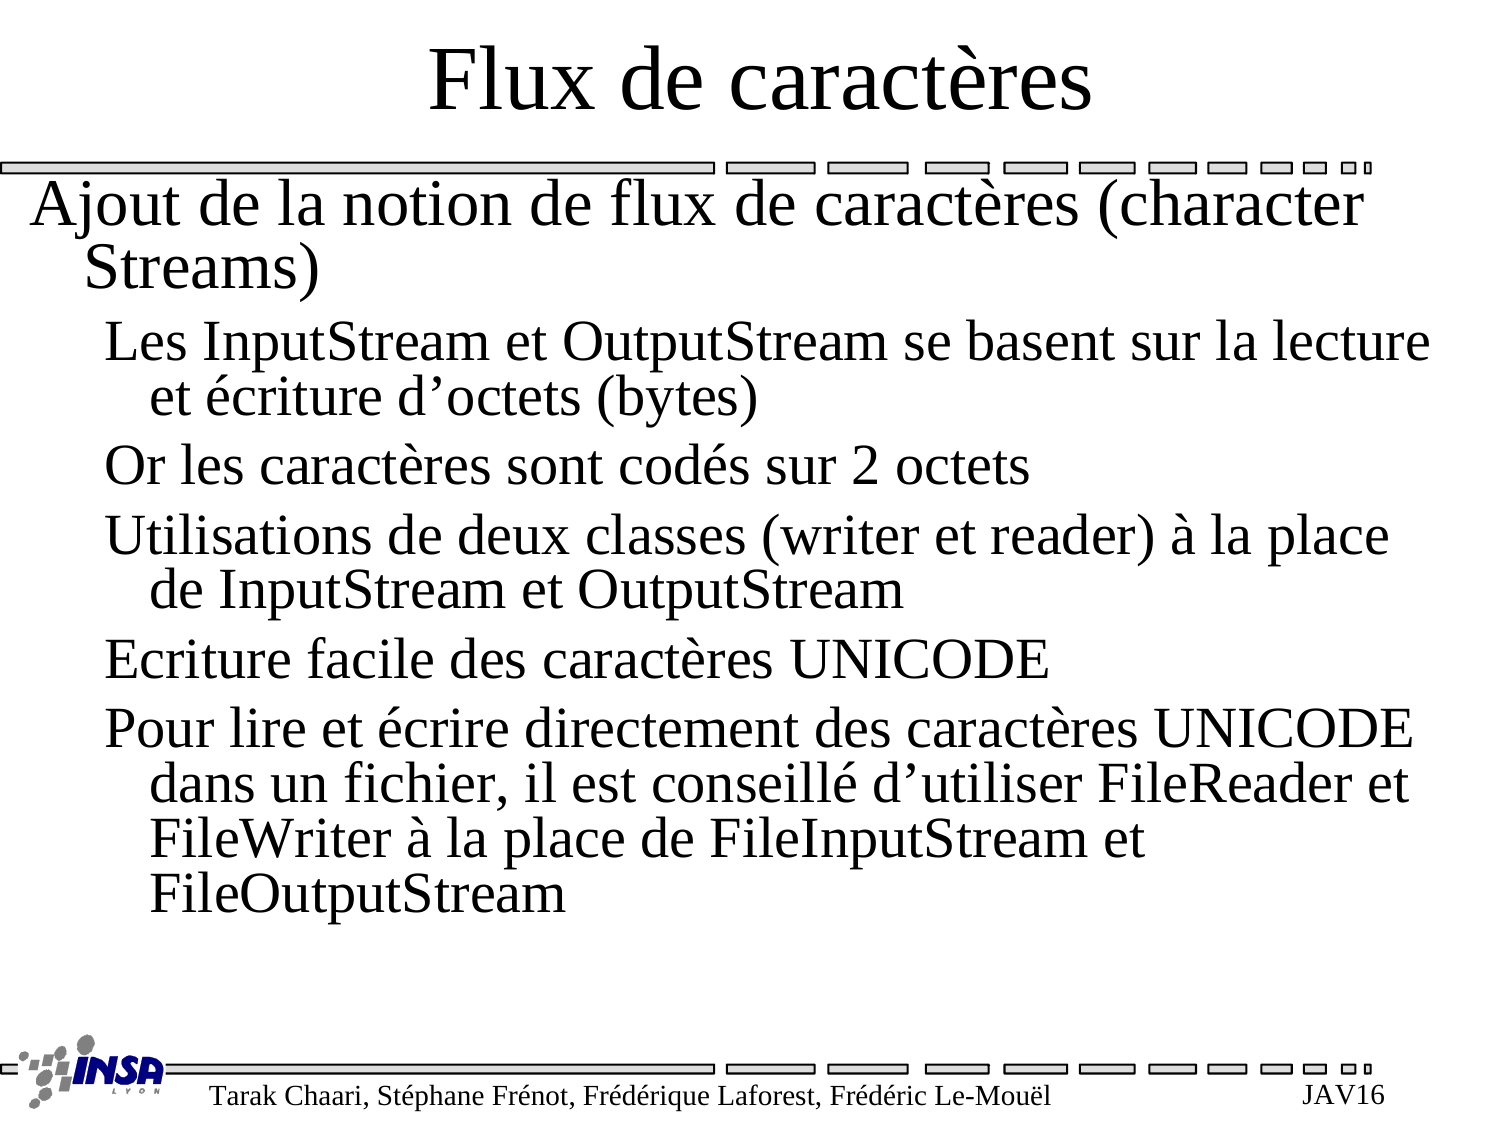

# Flux de caractères
Ajout de la notion de flux de caractères (character Streams)‏
Les InputStream et OutputStream se basent sur la lecture et écriture d’octets (bytes)‏
Or les caractères sont codés sur 2 octets
Utilisations de deux classes (writer et reader) à la place de InputStream et OutputStream
Ecriture facile des caractères UNICODE
Pour lire et écrire directement des caractères UNICODE dans un fichier, il est conseillé d’utiliser FileReader et FileWriter à la place de FileInputStream et FileOutputStream